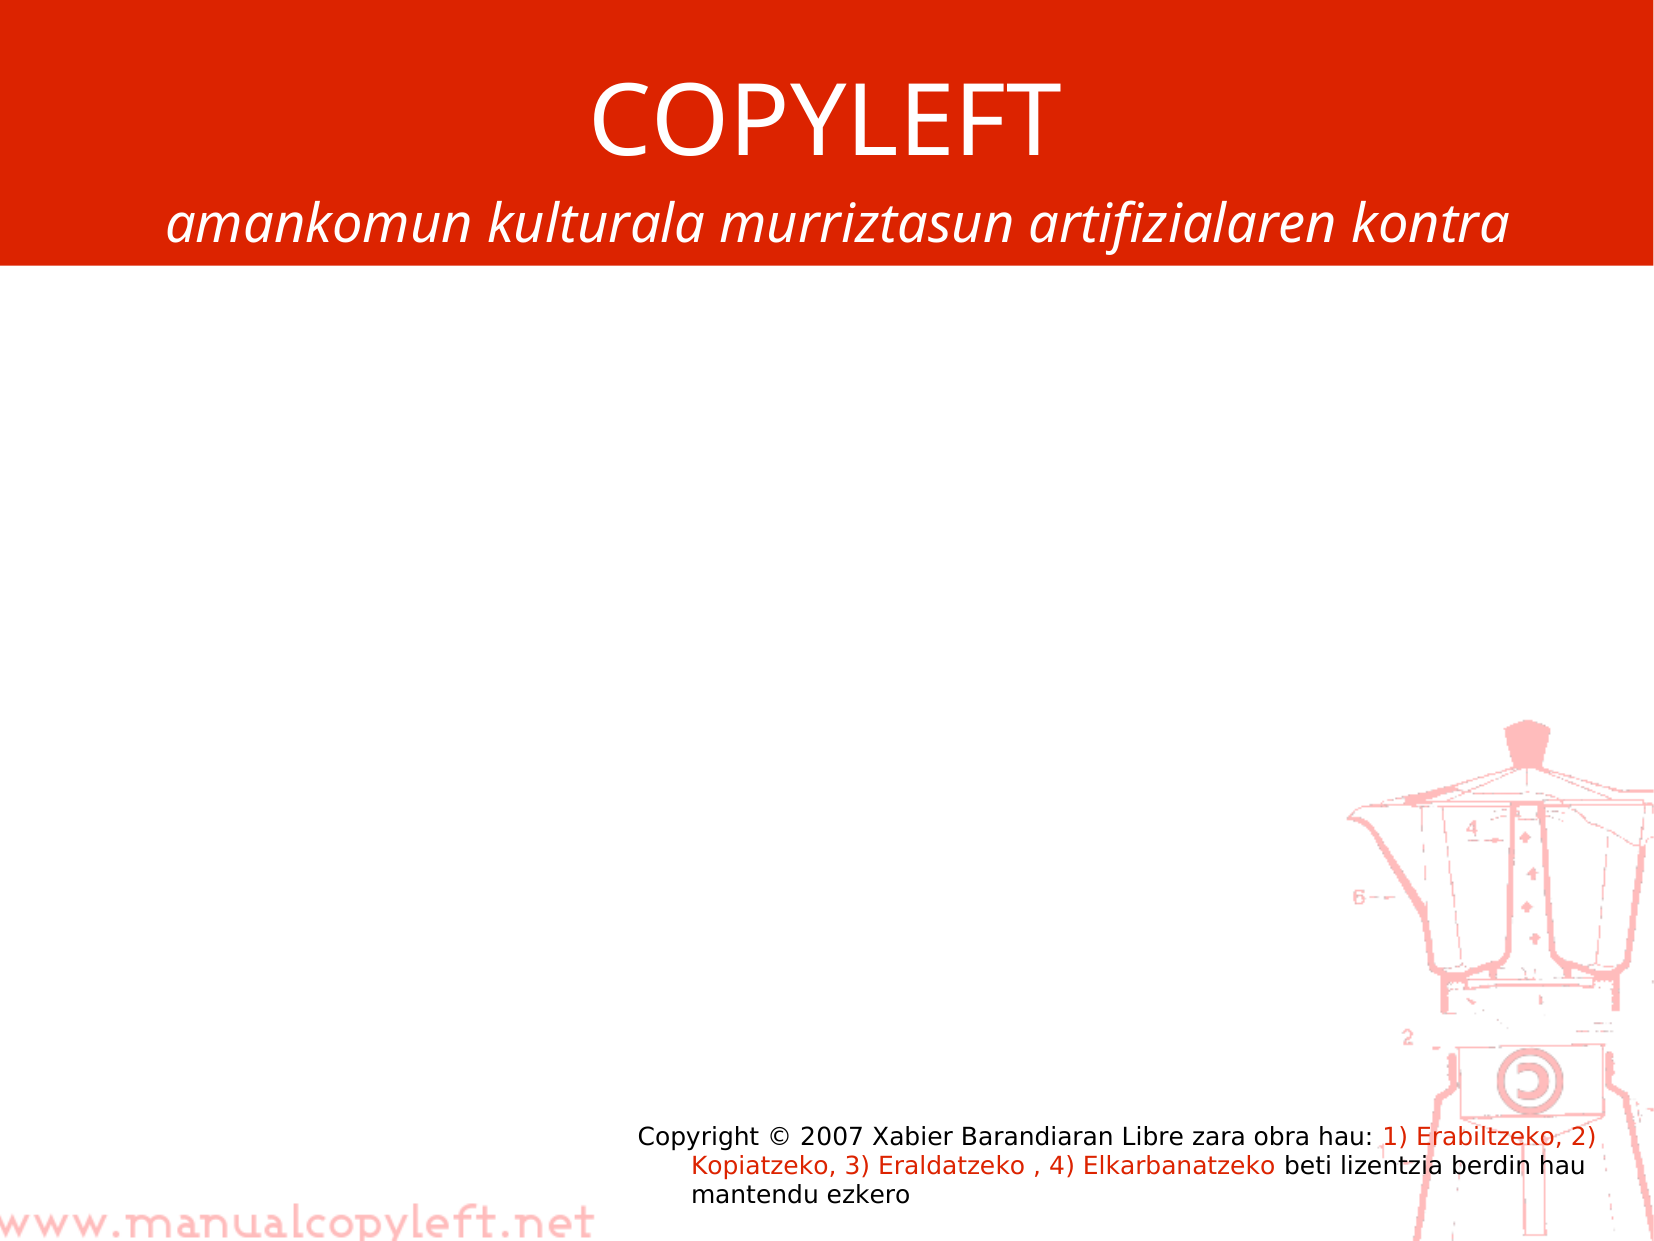

# COPYLEFT amankomun kulturala murriztasun artifizialaren kontra
Copyright © 2007 Xabier Barandiaran Libre zara obra hau: 1) Erabiltzeko, 2) Kopiatzeko, 3) Eraldatzeko , 4) Elkarbanatzeko beti lizentzia berdin hau mantendu ezkero